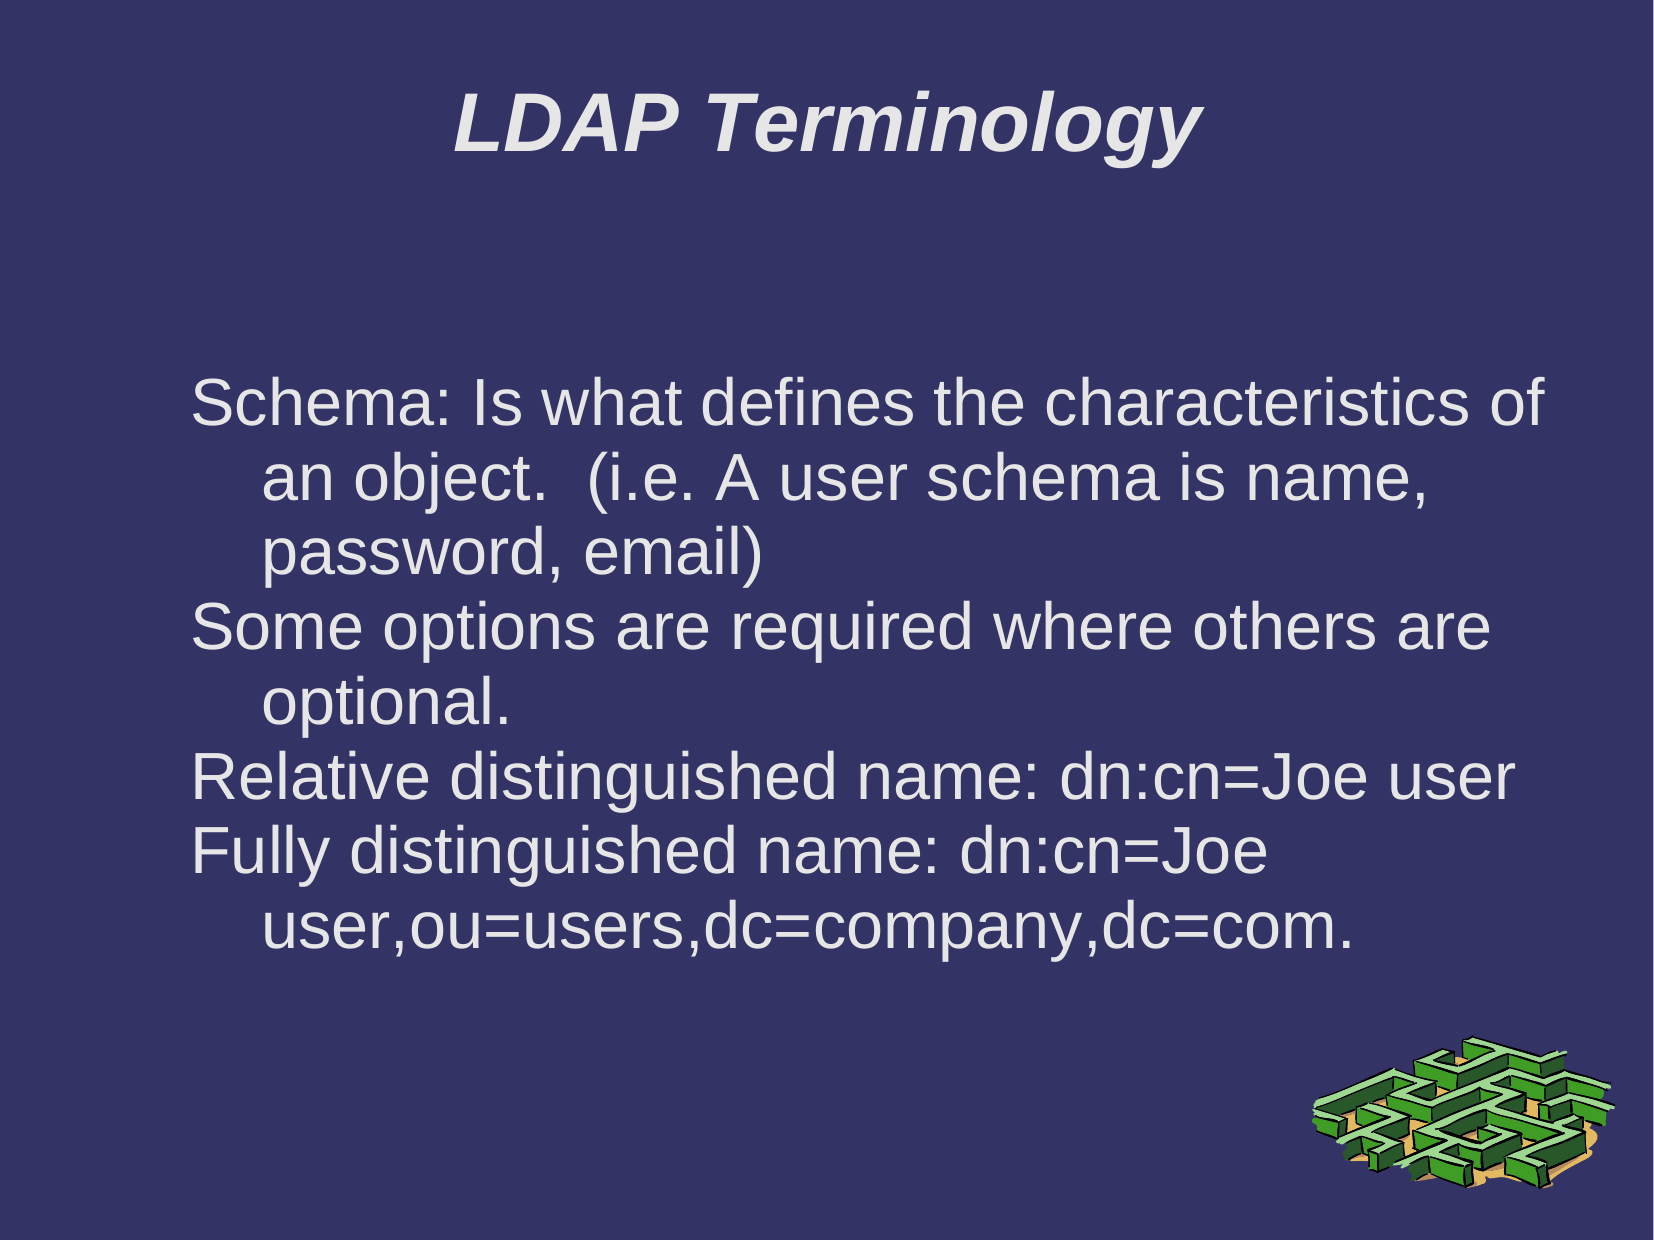

# LDAP Terminology
Schema: Is what defines the characteristics of an object. (i.e. A user schema is name, password, email)
Some options are required where others are optional.
Relative distinguished name: dn:cn=Joe user
Fully distinguished name: dn:cn=Joe user,ou=users,dc=company,dc=com.